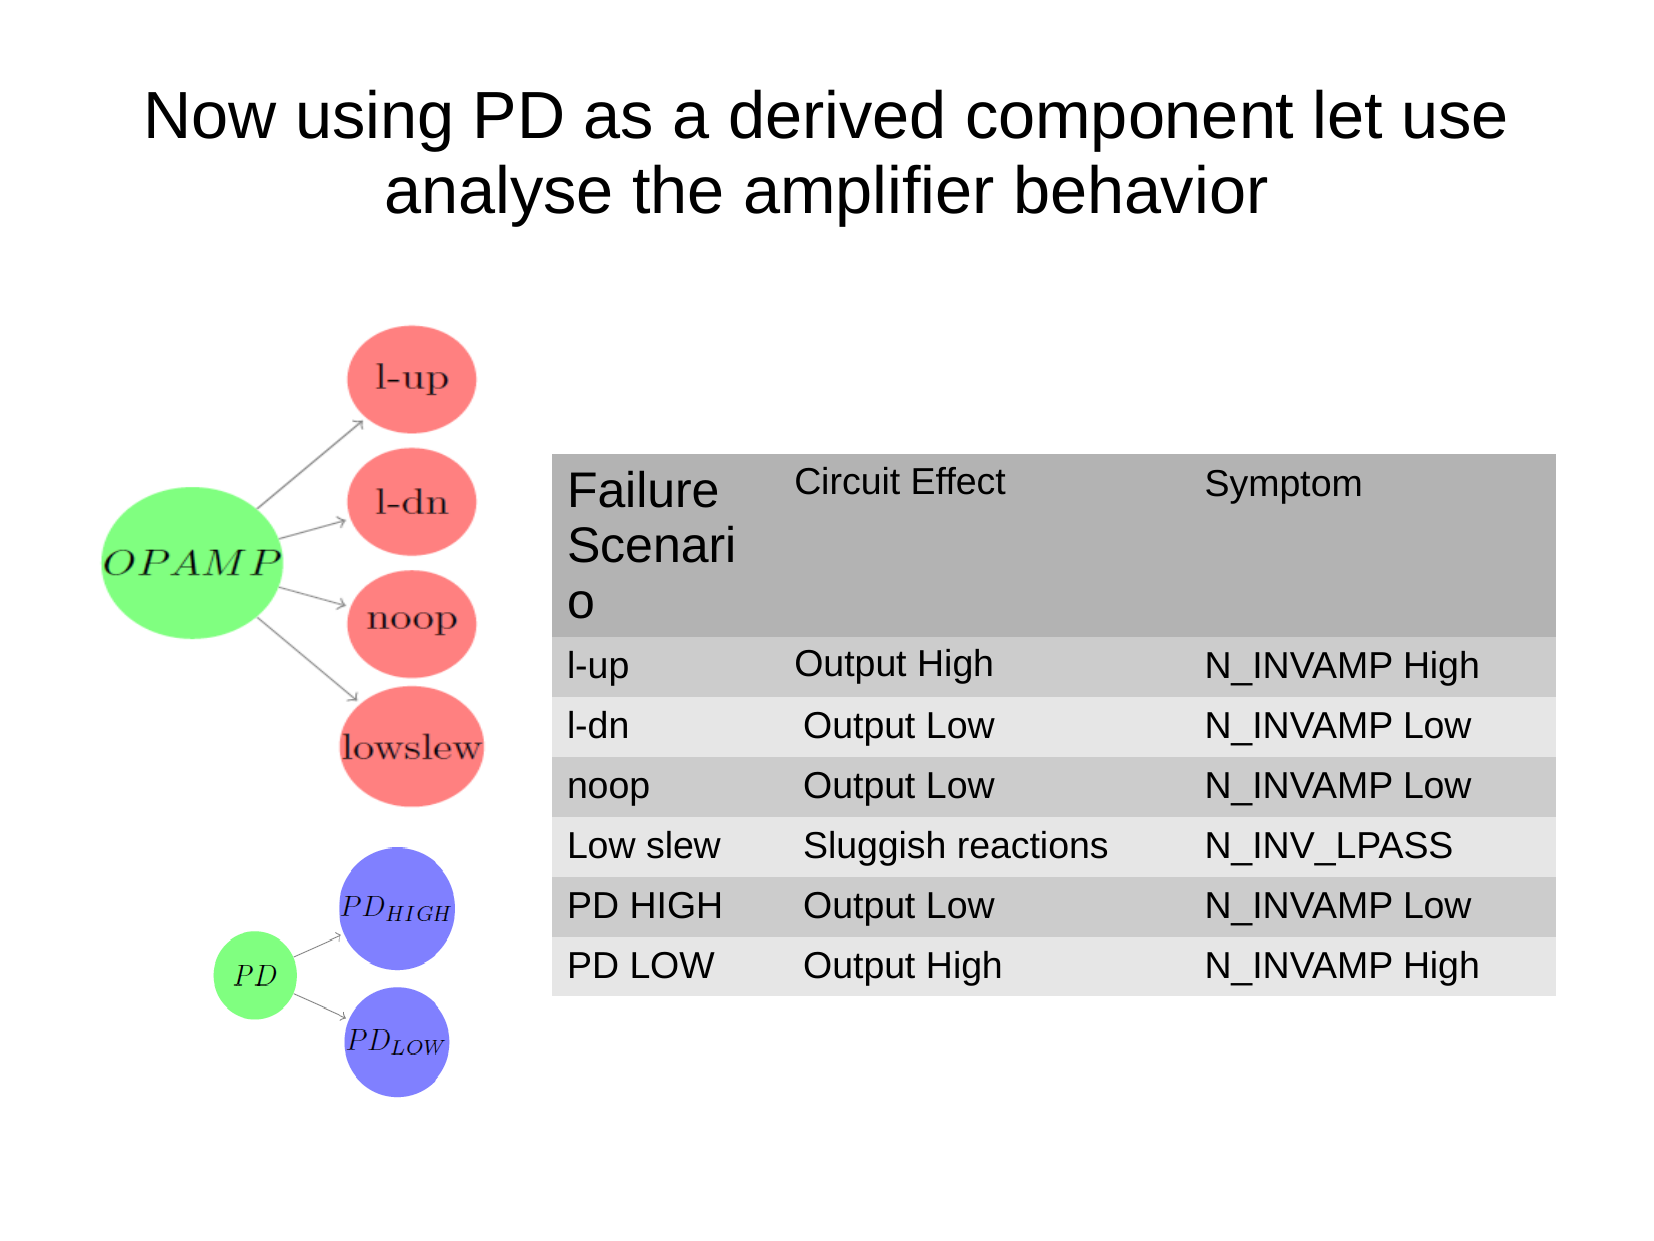

# Now using PD as a derived component let use analyse the amplifier behavior
| Failure Scenario | | Circuit Effect | | Symptom |
| --- | --- | --- | --- | --- |
| l-up | | Output High | | N\_INVAMP High |
| l-dn | | Output Low | | N\_INVAMP Low |
| noop | | Output Low | | N\_INVAMP Low |
| Low slew | | Sluggish reactions | | N\_INV\_LPASS |
| PD HIGH | | Output Low | | N\_INVAMP Low |
| PD LOW | | Output High | | N\_INVAMP High |